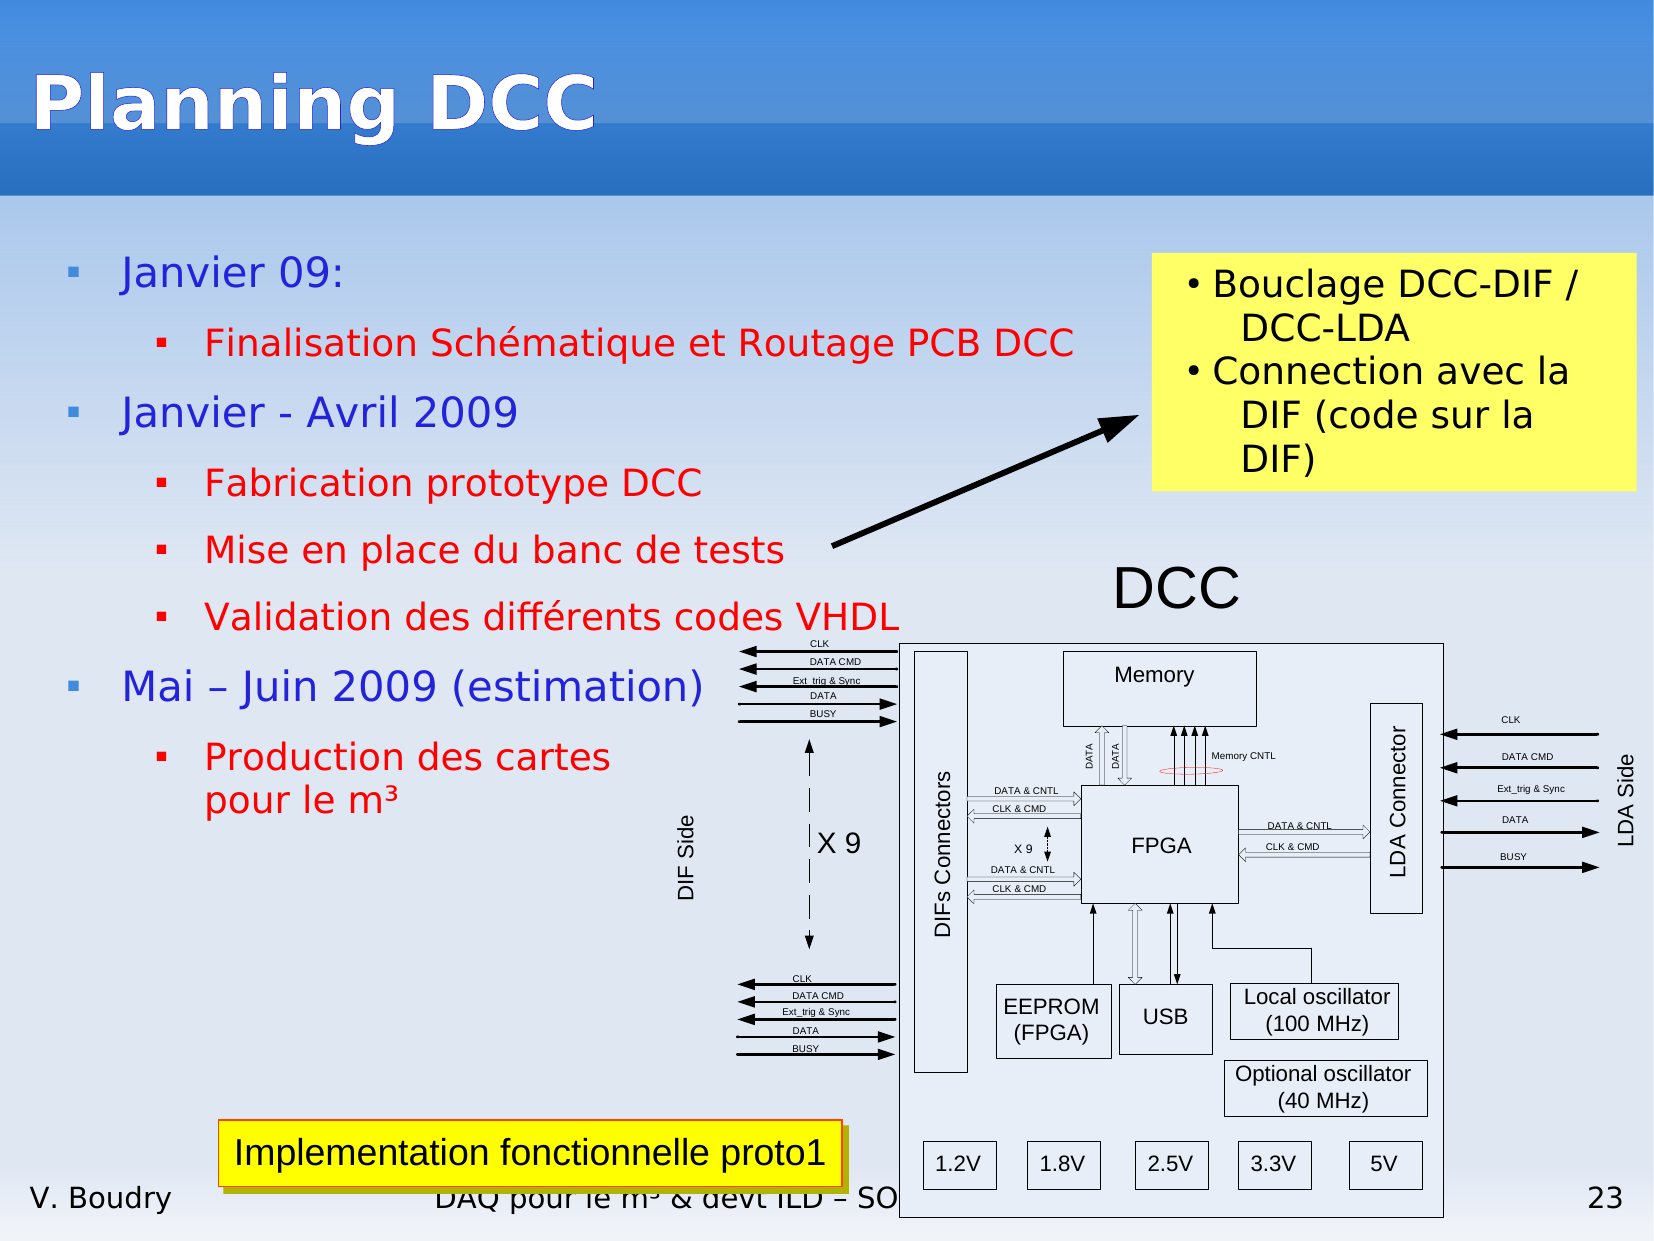

# Planning DCC
Janvier 09:
Finalisation Schématique et Routage PCB DCC
Janvier - Avril 2009
Fabrication prototype DCC
Mise en place du banc de tests
Validation des différents codes VHDL
Mai – Juin 2009 (estimation)
Production des cartes
pour le m³
 Bouclage DCC-DIF / DCC-LDA
 Connection avec la DIF (code sur la DIF)
Implementation fonctionnelle proto1
DAQ pour le m³ & devt ILD – SOCLE Annecy, 9/12/2008
23